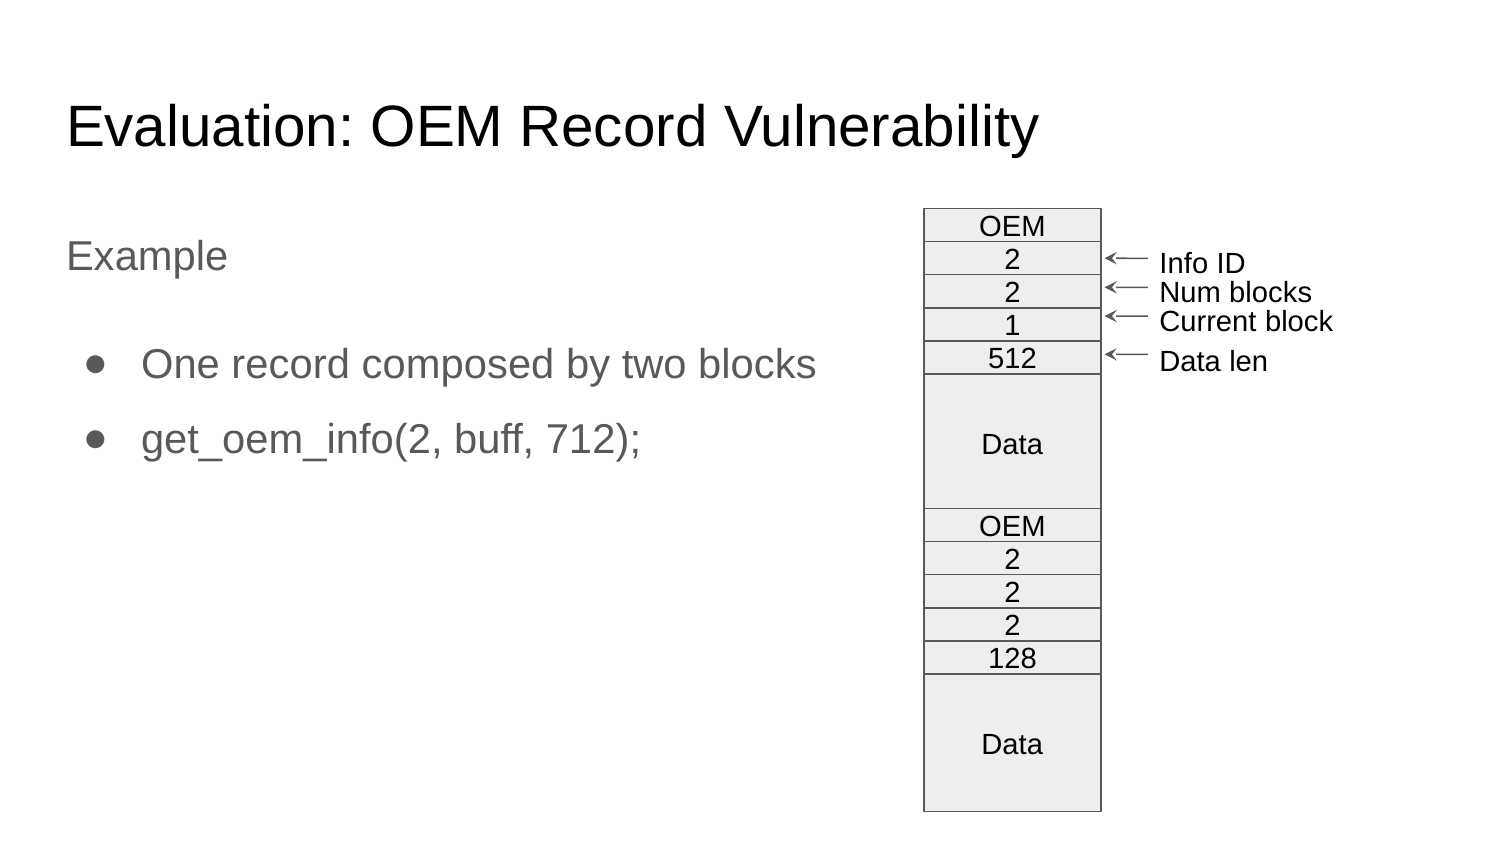

# Evaluation: OEM Record Vulnerability
Example
One record composed by two blocks
get_oem_info(2, buff, 712);
OEM
Info ID
2
Num blocks
2
Current block
1
Data len
512
Data
OEM
2
2
2
128
Data